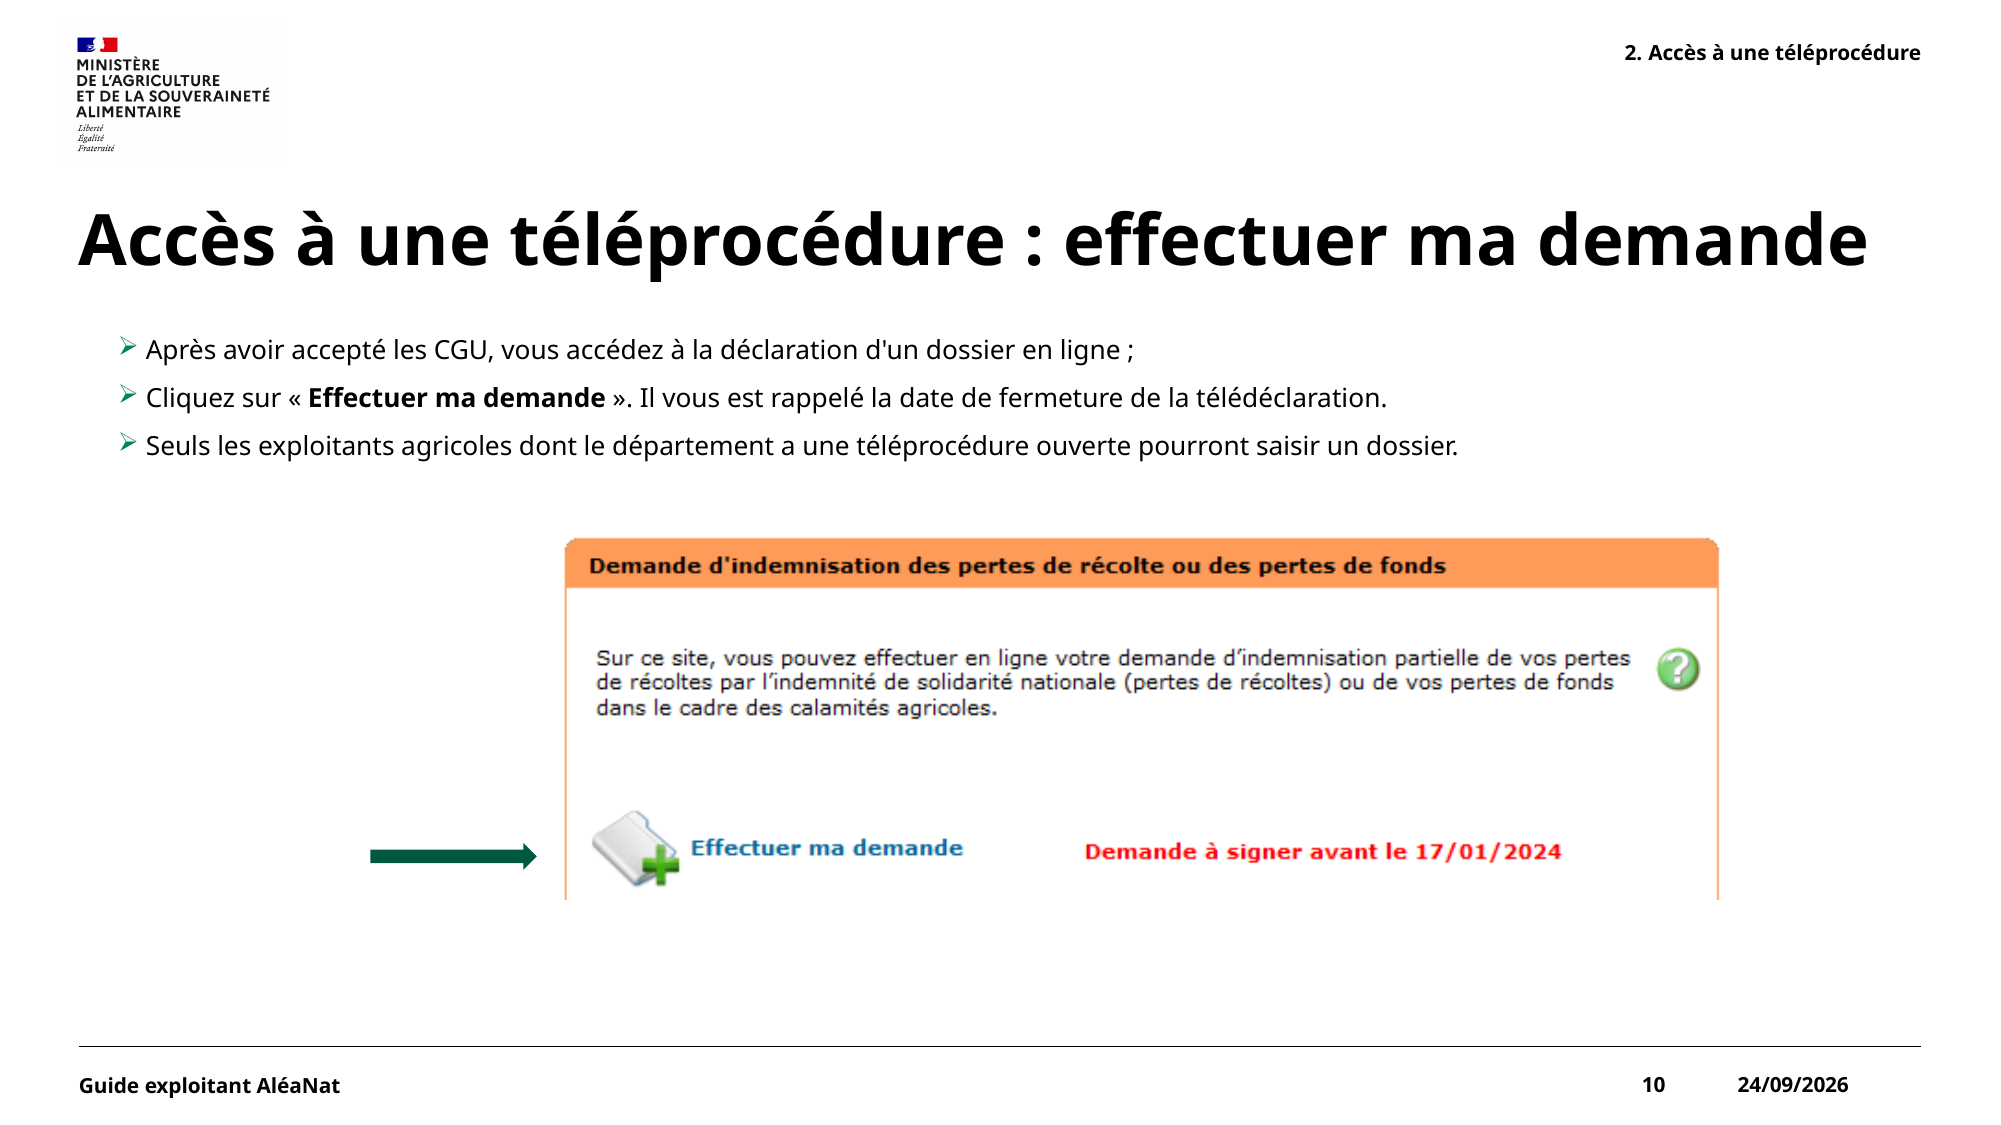

Accès à une téléprocédure
# Accès à une téléprocédure : effectuer ma demande
 Après avoir accepté les CGU, vous accédez à la déclaration d'un dossier en ligne ;
 Cliquez sur « Effectuer ma demande ». Il vous est rappelé la date de fermeture de la télédéclaration.
 Seuls les exploitants agricoles dont le département a une téléprocédure ouverte pourront saisir un dossier.
Guide exploitant AléaNat
10